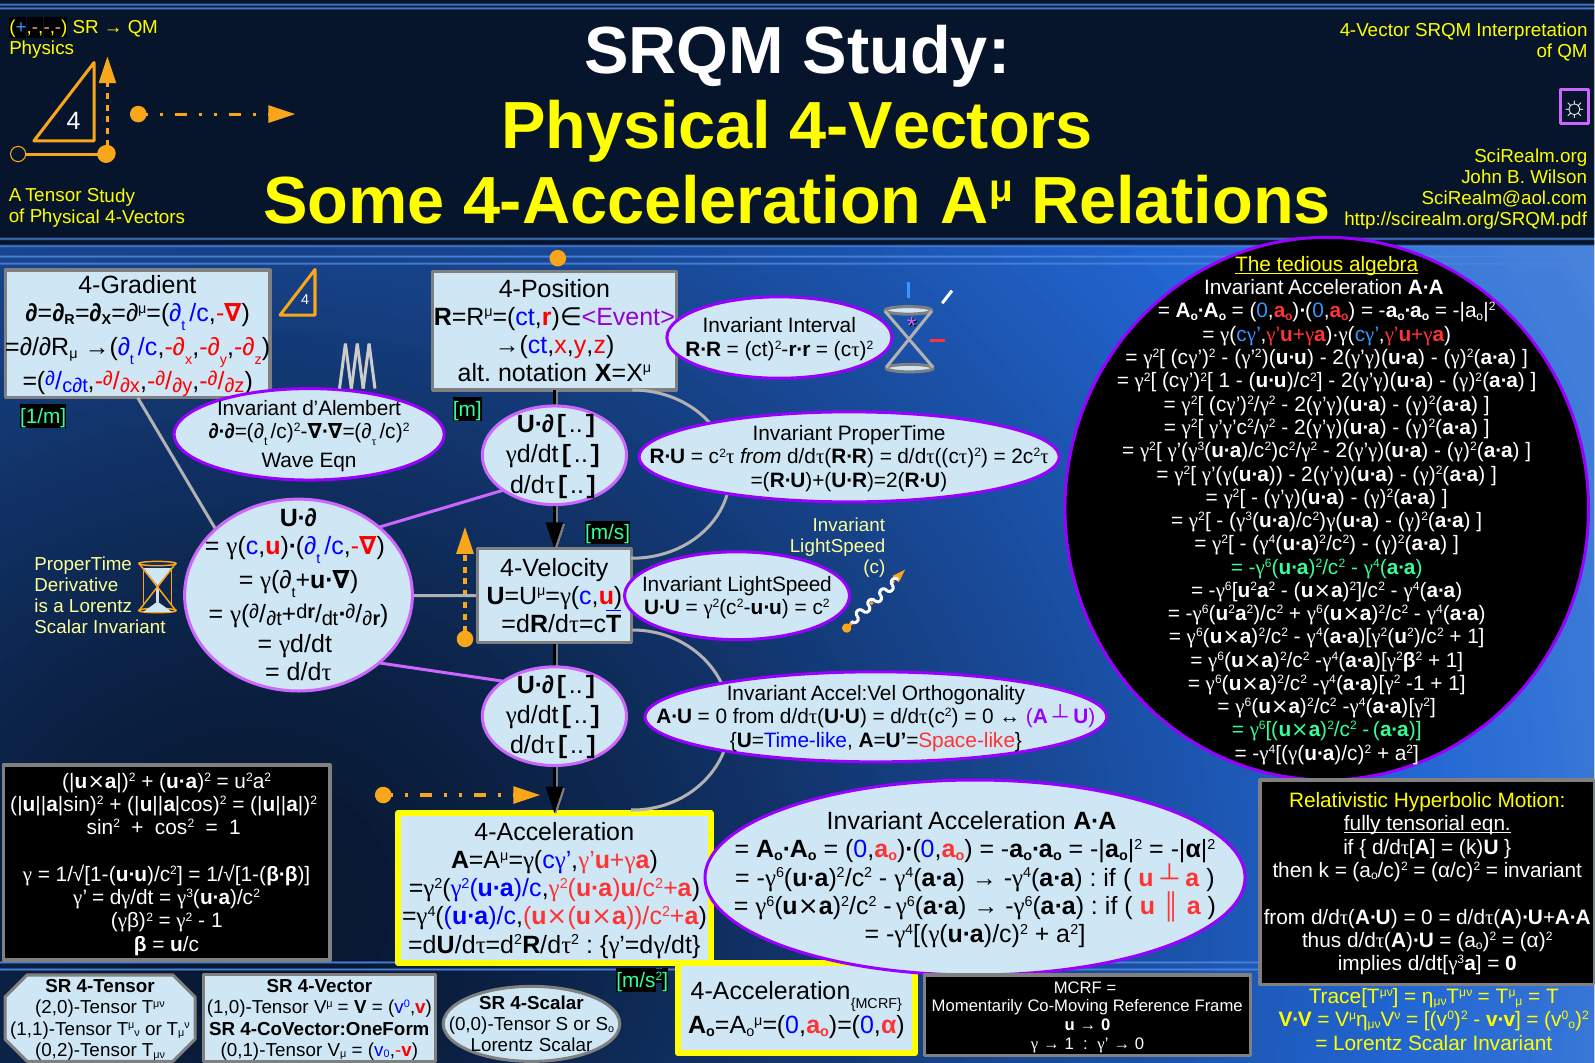

(+,-,-,-) SR → QM
Physics
A Tensor Study
of Physical 4-Vectors
4-Vector SRQM Interpretation
of QM
SciRealm.org
John B. Wilson
SciRealm@aol.com
http://scirealm.org/SRQM.pdf
# SRQM Study: Physical 4-Vectors Some 4-Acceleration Aμ Relations
4
☼
The tedious algebra
Invariant Acceleration A∙A
= Ao∙Ao = (0,ao)∙(0,ao) = -ao∙ao = -|ao|2
= γ(cγ’,γ’u+γa)∙γ(cγ’,γ’u+γa)
= γ2[ (cγ’)2 - (γ’2)(u∙u) - 2(γ’γ)(u∙a) - (γ)2(a∙a) ]
= γ2[ (cγ’)2[ 1 - (u∙u)/c2] - 2(γ’γ)(u∙a) - (γ)2(a∙a) ]
= γ2[ (cγ’)2/γ2 - 2(γ’γ)(u∙a) - (γ)2(a∙a) ]
= γ2[ γ’γ’c2/γ2 - 2(γ’γ)(u∙a) - (γ)2(a∙a) ]
= γ2[ γ’(γ3(u∙a)/c2)c2/γ2 - 2(γ’γ)(u∙a) - (γ)2(a∙a) ]
= γ2[ γ’(γ(u∙a)) - 2(γ’γ)(u∙a) - (γ)2(a∙a) ]
= γ2[ - (γ’γ)(u∙a) - (γ)2(a∙a) ]
= γ2[ - (γ3(u∙a)/c2)γ(u∙a) - (γ)2(a∙a) ]
= γ2[ - (γ4(u∙a)2/c2) - (γ)2(a∙a) ]
= -γ6(u∙a)2/c2 - γ4(a∙a)
= -γ6[u2a2 - (u⨯a)2]/c2 - γ4(a∙a)
= -γ6(u2a2)/c2 + γ6(u⨯a)2/c2 - γ4(a∙a)
= γ6(u⨯a)2/c2 - γ4(a∙a)[γ2(u2)/c2 + 1]
= γ6(u⨯a)2/c2 -γ4(a∙a)[γ2β2 + 1]
= γ6(u⨯a)2/c2 -γ4(a∙a)[γ2 -1 + 1]
= γ6(u⨯a)2/c2 -γ4(a∙a)[γ2]
= γ6[(u⨯a)2/c2 - (a∙a)]
= -γ4[(γ(u∙a)/c)2 + a2]
 4
4-Gradient
∂=∂R=∂X=∂μ=(∂t /c,-∇)
=∂/∂Rμ →(∂t /c,-∂x,-∂y,-∂z)
=(∂/c∂t,-∂/∂x,-∂/∂y,-∂/∂z)
4-Position
R=Rμ=(ct,r)∈<Event>
→(ct,x,y,z)
alt. notation X=Xμ
*
Invariant Interval
R∙R = (ct)2-r∙r = (cτ)2
 Invariant d’Alembert
∂∙∂=(∂t /c)2-∇∙∇=(∂τ /c)2
Wave Eqn
[m]
[1/m]
 U∙∂[..]
 γd/dt[..]
d/dτ[..]
Invariant ProperTime
R∙U = c2τ from d/dτ(R∙R) = d/dτ((cτ)2) = 2c2τ
=(R∙U)+(U∙R)=2(R∙U)
U∙∂
= γ(c,u)∙(∂t /c,-∇)
= γ(∂t+u∙∇)
= γ(∂/∂t+dr/dt∙∂/∂r)
= γd/dt
= d/dτ
Invariant
LightSpeed
(c)
[m/s]
ProperTime
Derivative
is a Lorentz
Scalar Invariant
4-Velocity
U=Uμ=γ(c,u)
 =dR/dτ=cT
Invariant LightSpeed
U∙U = γ2(c2-u∙u) = c2
 U∙∂[..]
 γd/dt[..]
d/dτ[..]
Invariant Accel:Vel Orthogonality
A∙U = 0 from d/dτ(U∙U) = d/dτ(c2) = 0 ↔ (A ┴ U)
{U=Time-like, A=U’=Space-like}
(|u⨯a|)2 + (u·a)2 = u2a2
(|u||a|sin)2 + (|u||a|cos)2 = (|u||a|)2
sin2 + cos2 = 1
γ = 1/√[1-(u∙u)/c2] = 1/√[1-(β∙β)]
γ’ = dγ/dt = γ3(u∙a)/c2
(γβ)2 = γ2 - 1
β = u/c
Invariant Acceleration A∙A
= Ao∙Ao = (0,ao)∙(0,ao) = -ao∙ao = -|ao|2 = -|α|2
= -γ6(u∙a)2/c2 - γ4(a∙a) → -γ4(a∙a) : if ( u ┴ a )
= γ6(u⨯a)2/c2 - γ6(a∙a) → -γ6(a∙a) : if ( u ║ a )
= -γ4[(γ(u∙a)/c)2 + a2]
Relativistic Hyperbolic Motion:
fully tensorial eqn.
if { d/dτ[A] = (k)U }
then k = (ao/c)2 = (α/c)2 = invariant
from d/dτ(A∙U) = 0 = d/dτ(A)∙U+A∙A
thus d/dτ(A)∙U = (ao)2 = (α)2
implies d/dt[γ3a] = 0
4-Acceleration
A=Aμ=γ(cγ’,γ’u+γa)
=γ2(γ2(u∙a)/c,γ2(u∙a)u/c2+a)
=γ4((u∙a)/c,(u⨯(u⨯a))/c2+a)
=dU/dτ=d2R/dτ2 : {γ’=dγ/dt}
[m/s2]
4-Acceleration{MCRF}
Ao=Aoμ=(0,ao)=(0,α)
SR 4-Tensor
(2,0)-Tensor Tμν
(1,1)-Tensor Tμν or Tμν
(0,2)-Tensor Tμν
SR 4-Vector
(1,0)-Tensor Vμ = V = (v0,v)
SR 4-CoVector:OneForm
(0,1)-Tensor Vμ = (v0,-v)
MCRF =
Momentarily Co-Moving Reference Frame
u → 0
γ → 1 : γ’ → 0
Trace[Tμν] = ημνTμν = Tμμ = T
V∙V = VμημνVν = [(v0)2 - v∙v] = (v0o)2
= Lorentz Scalar Invariant
SR 4-Scalar
(0,0)-Tensor S or So
Lorentz Scalar